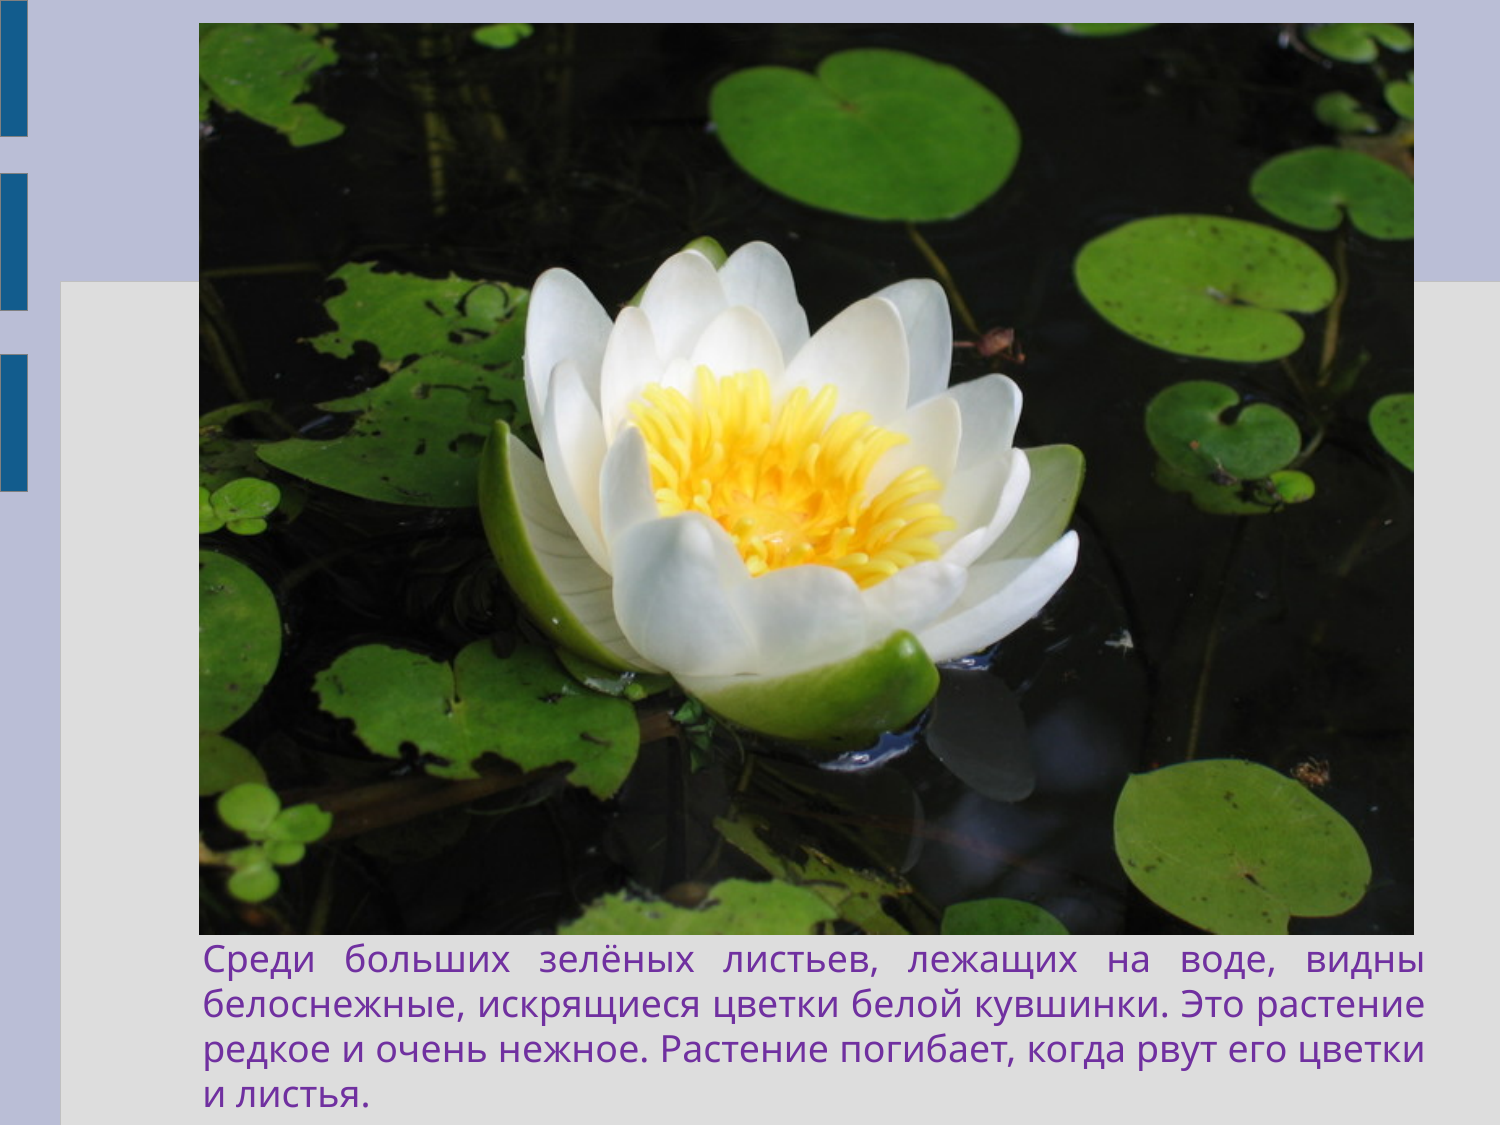

Среди больших зелёных листьев, лежащих на воде, видны белоснежные, искрящиеся цветки белой кувшинки. Это растение редкое и очень нежное. Растение погибает, когда рвут его цветки и листья.